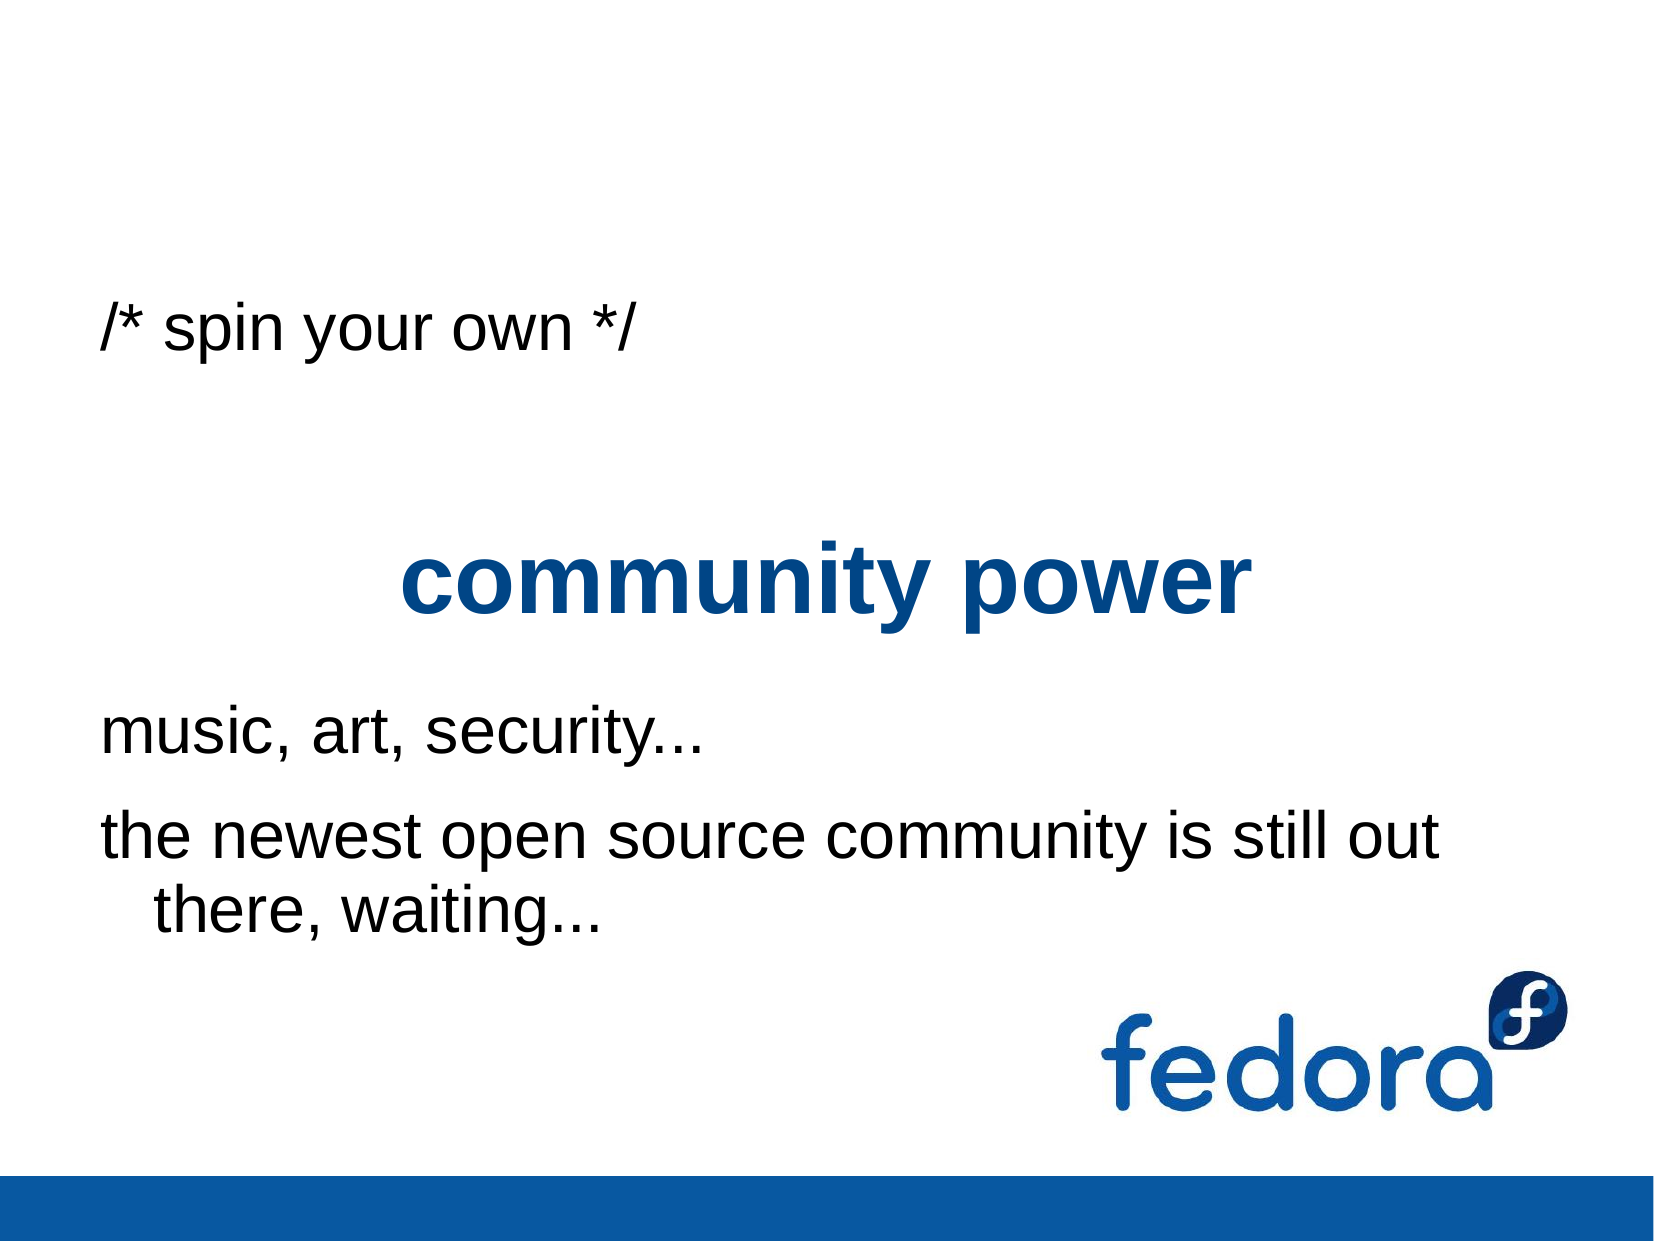

# community power
/* spin your own */
music, art, security...
the newest open source community is still out there, waiting...